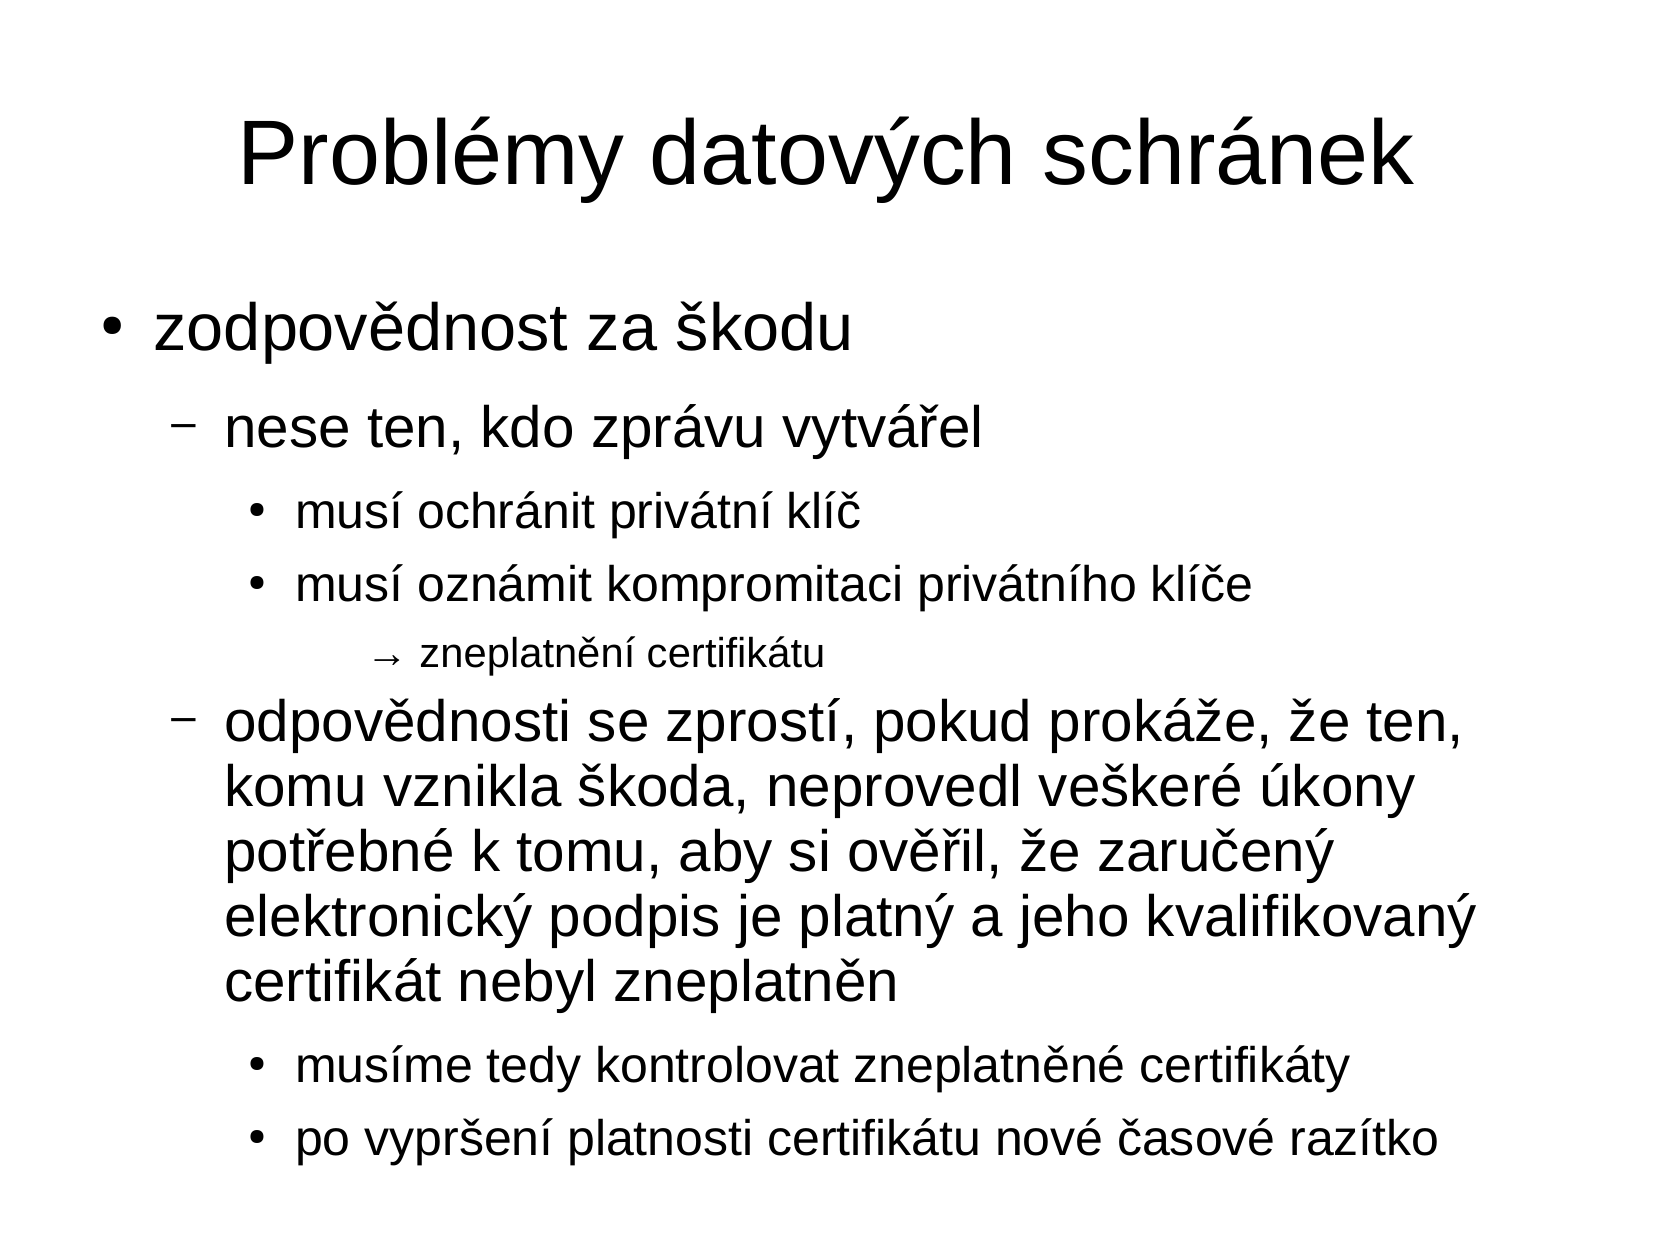

# Problémy datových schránek
zodpovědnost za škodu
nese ten, kdo zprávu vytvářel
musí ochránit privátní klíč
musí oznámit kompromitaci privátního klíče
→ zneplatnění certifikátu
odpovědnosti se zprostí, pokud prokáže, že ten, komu vznikla škoda, neprovedl veškeré úkony potřebné k tomu, aby si ověřil, že zaručený elektronický podpis je platný a jeho kvalifikovaný certifikát nebyl zneplatněn
musíme tedy kontrolovat zneplatněné certifikáty
po vypršení platnosti certifikátu nové časové razítko